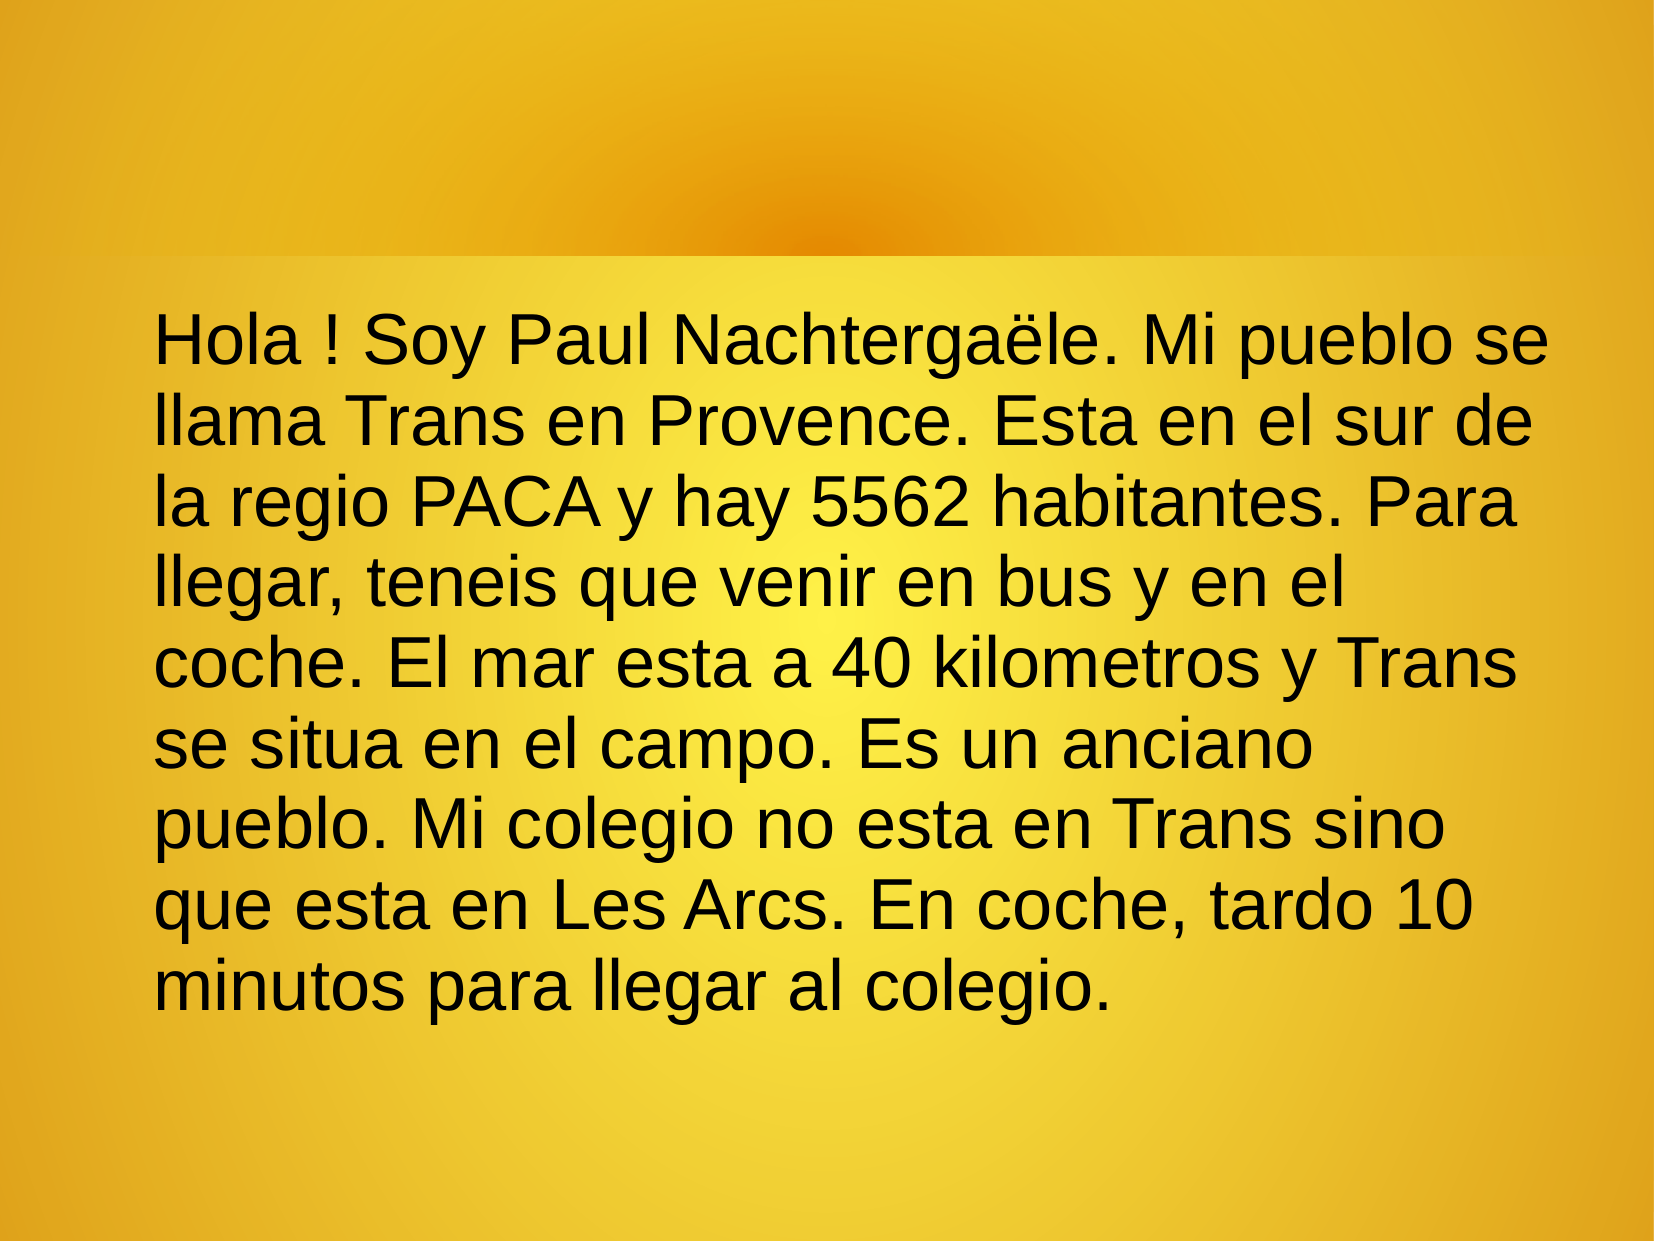

#
Hola ! Soy Paul Nachtergaële. Mi pueblo se llama Trans en Provence. Esta en el sur de la regio PACA y hay 5562 habitantes. Para llegar, teneis que venir en bus y en el coche. El mar esta a 40 kilometros y Trans se situa en el campo. Es un anciano pueblo. Mi colegio no esta en Trans sino que esta en Les Arcs. En coche, tardo 10 minutos para llegar al colegio.